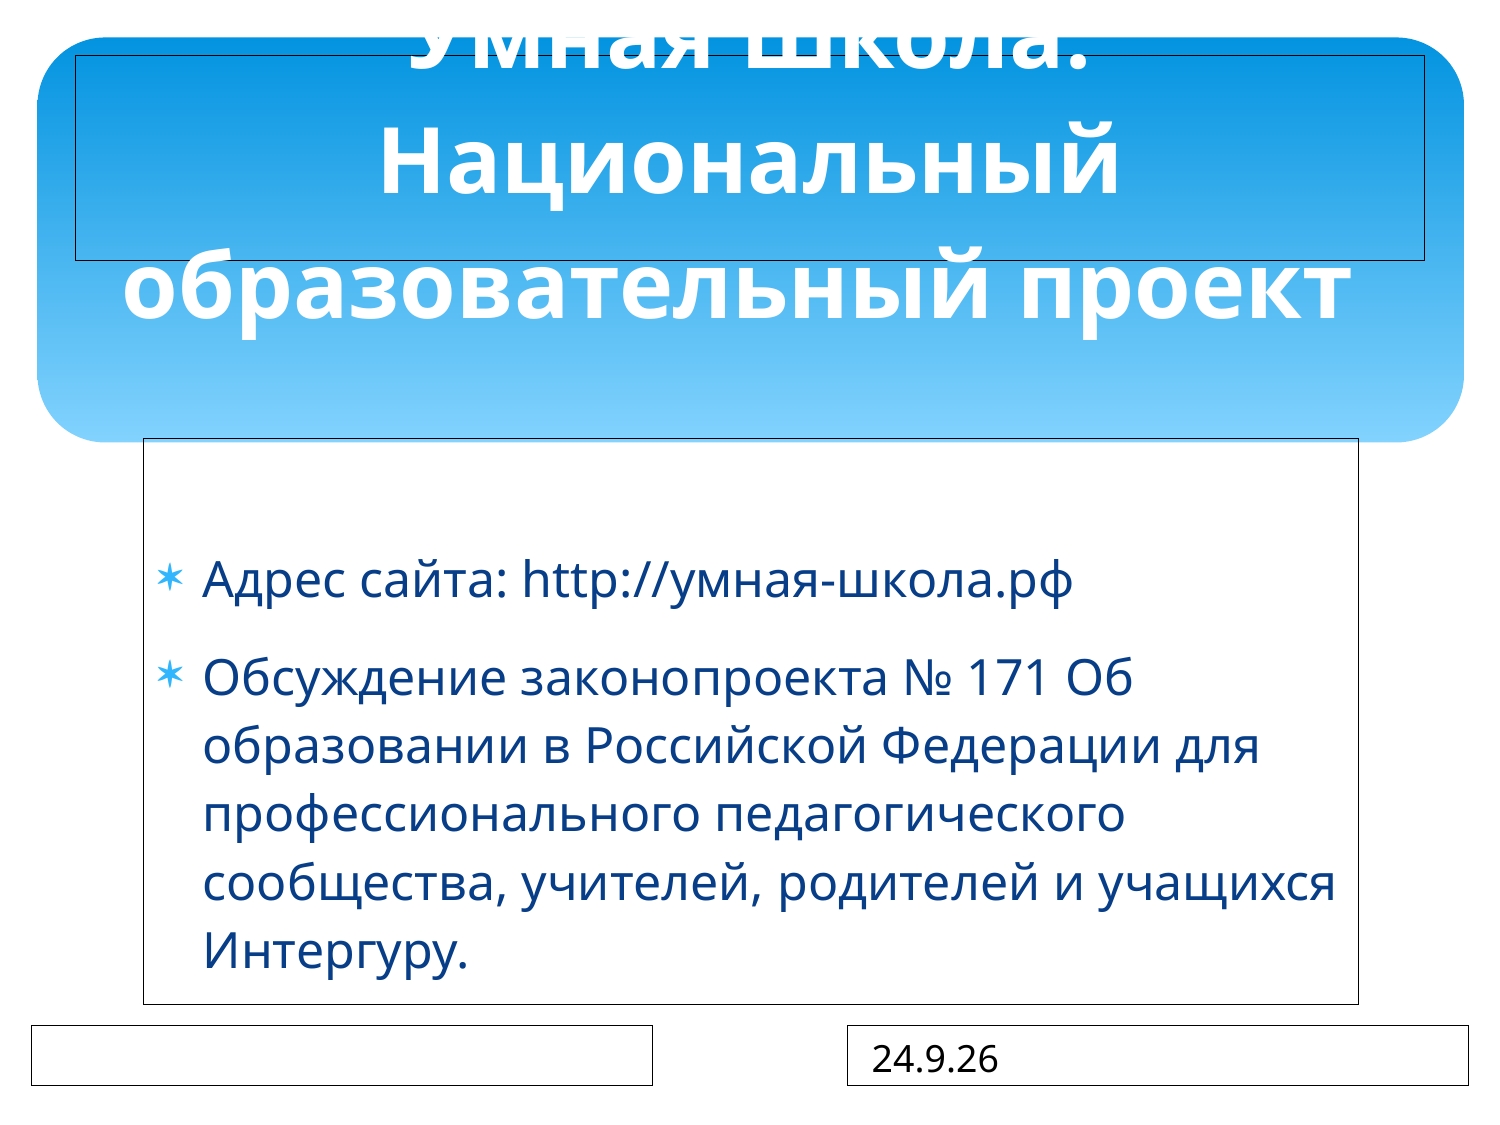

Умная Школа: Национальный образовательный проект
# Адрес сайта: http://умная-школа.рф
Обсуждение законопроекта № 171 Об образовании в Российской Федерации для профессионального педагогического сообщества, учителей, родителей и учащихся Интергуру.